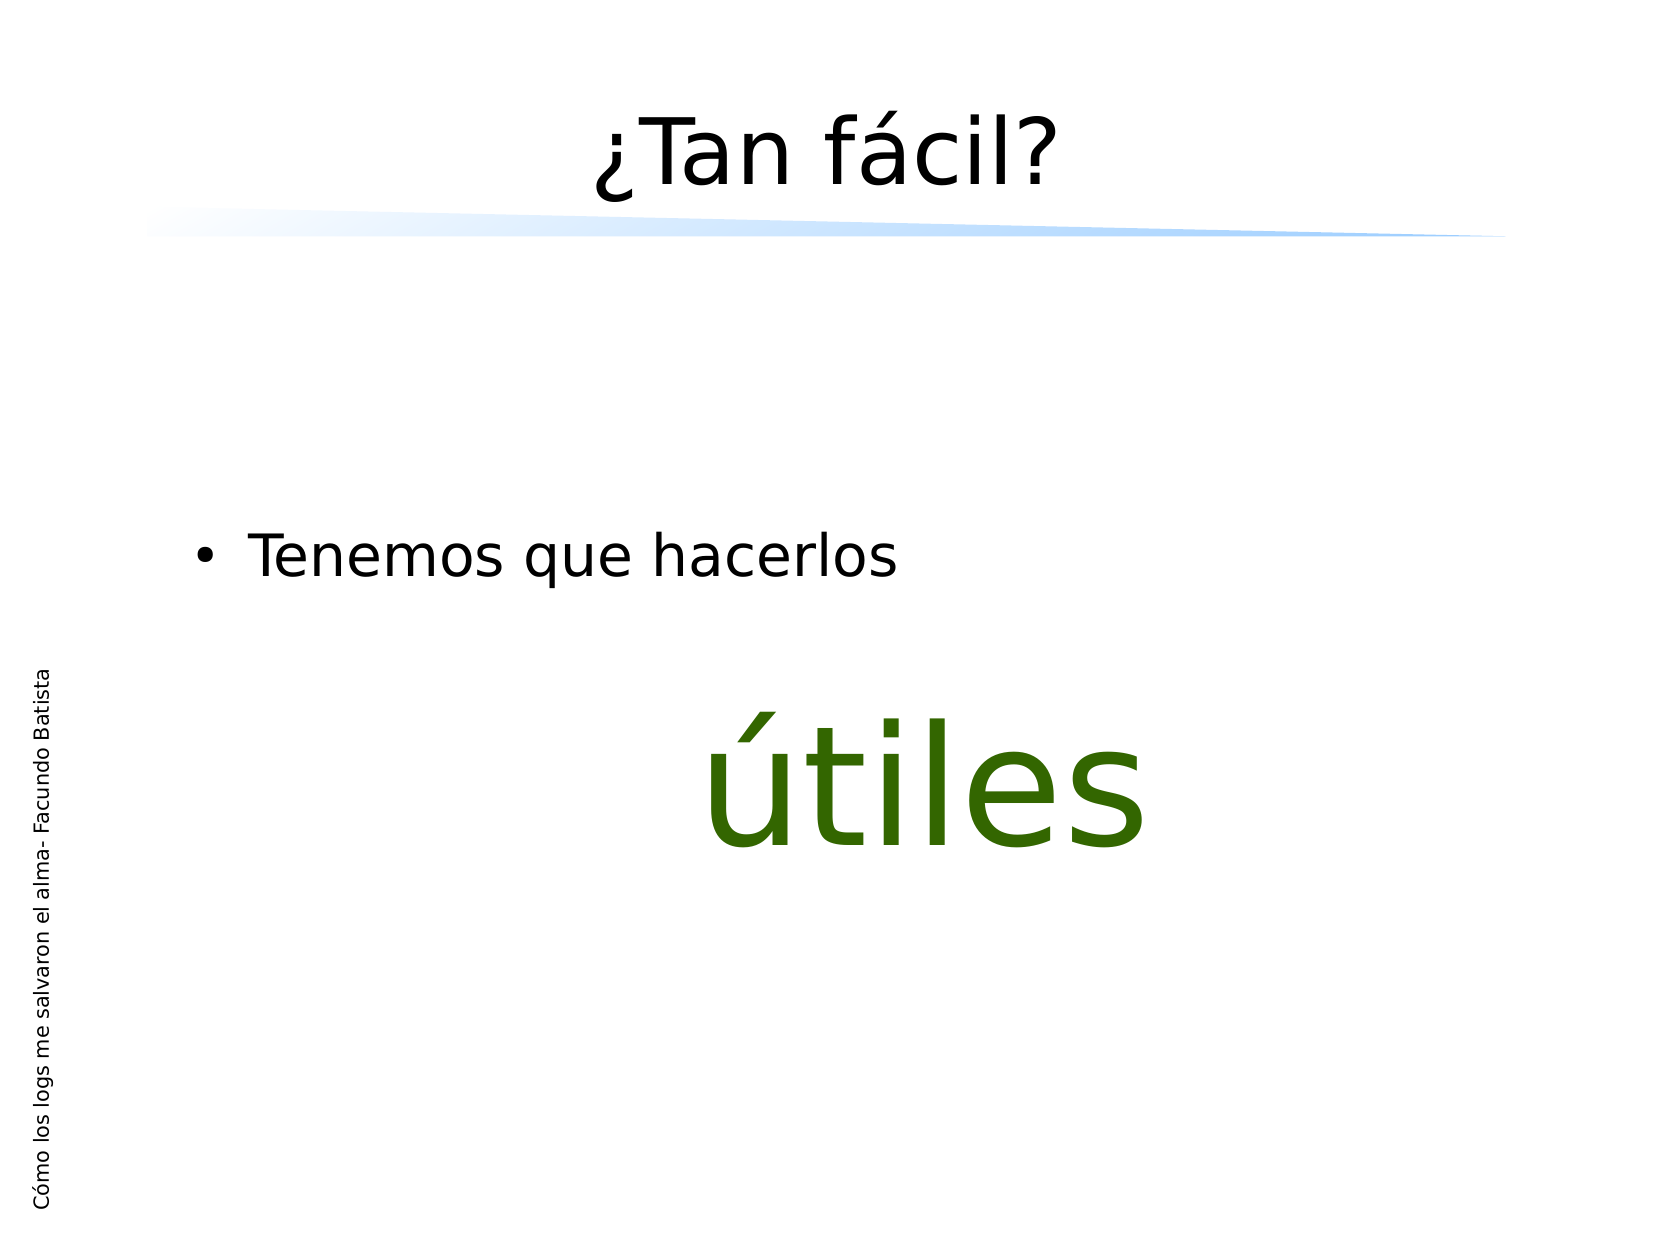

# ¿Tan fácil?
Tenemos que hacerlos
útiles